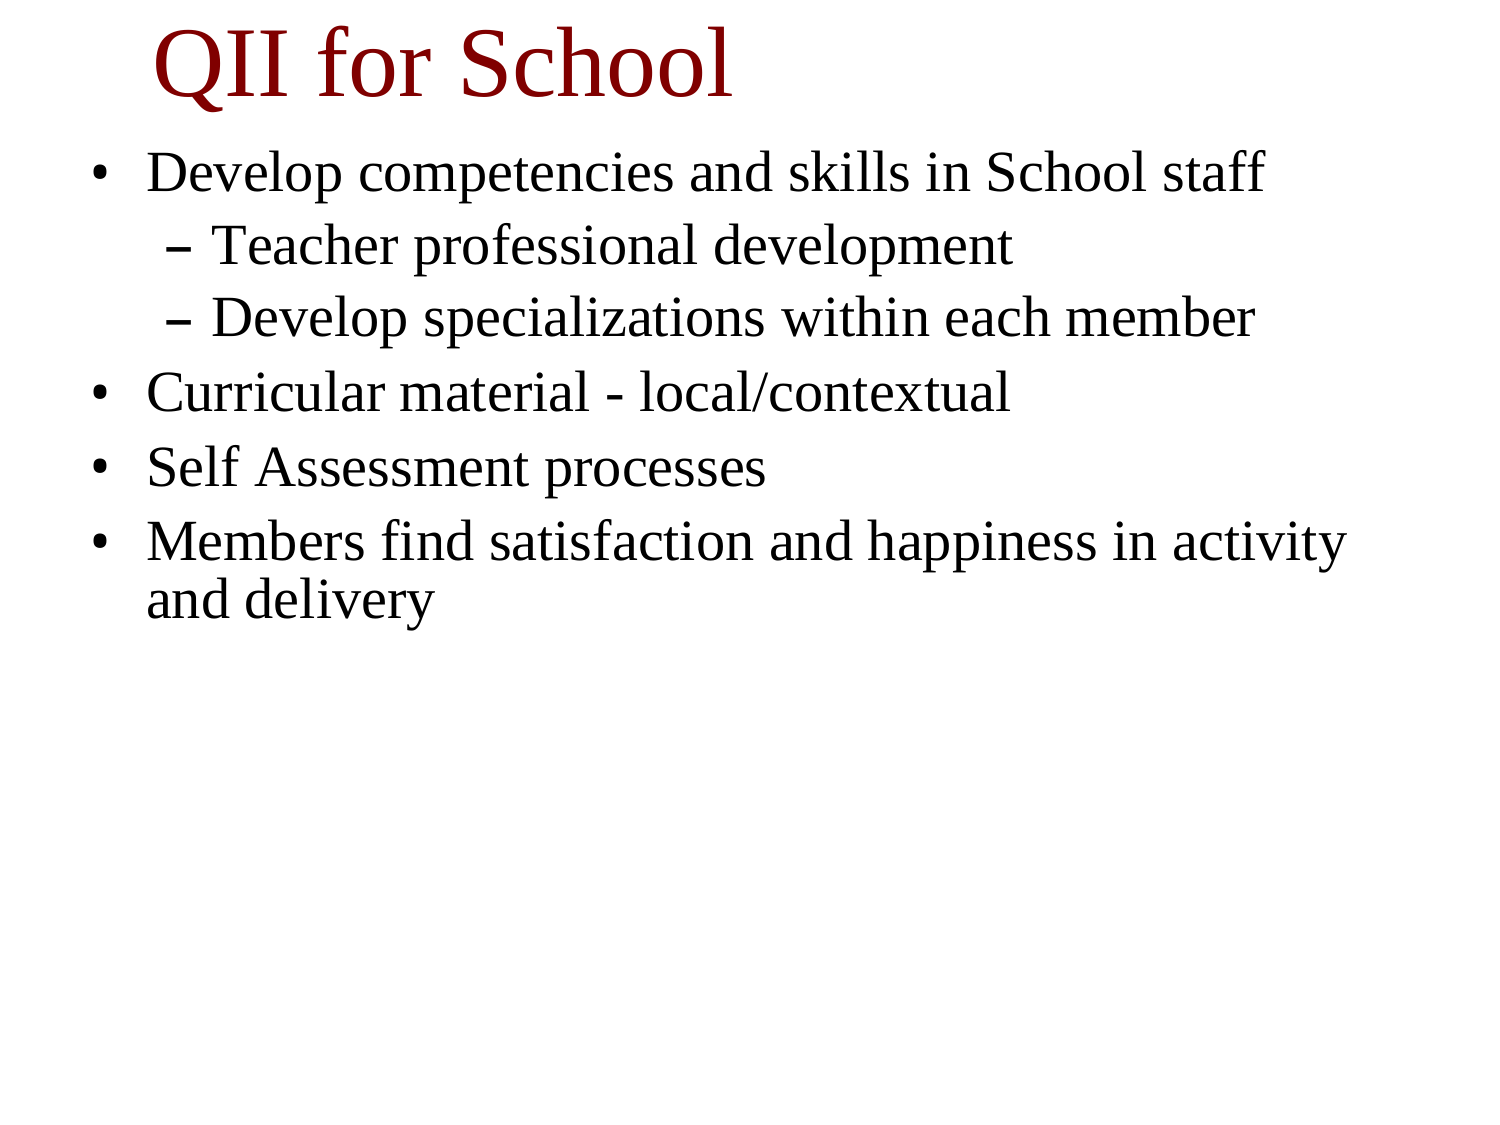

# QII for School
Develop competencies and skills in School staff
Teacher professional development
Develop specializations within each member
Curricular material - local/contextual
Self Assessment processes
Members find satisfaction and happiness in activity and delivery